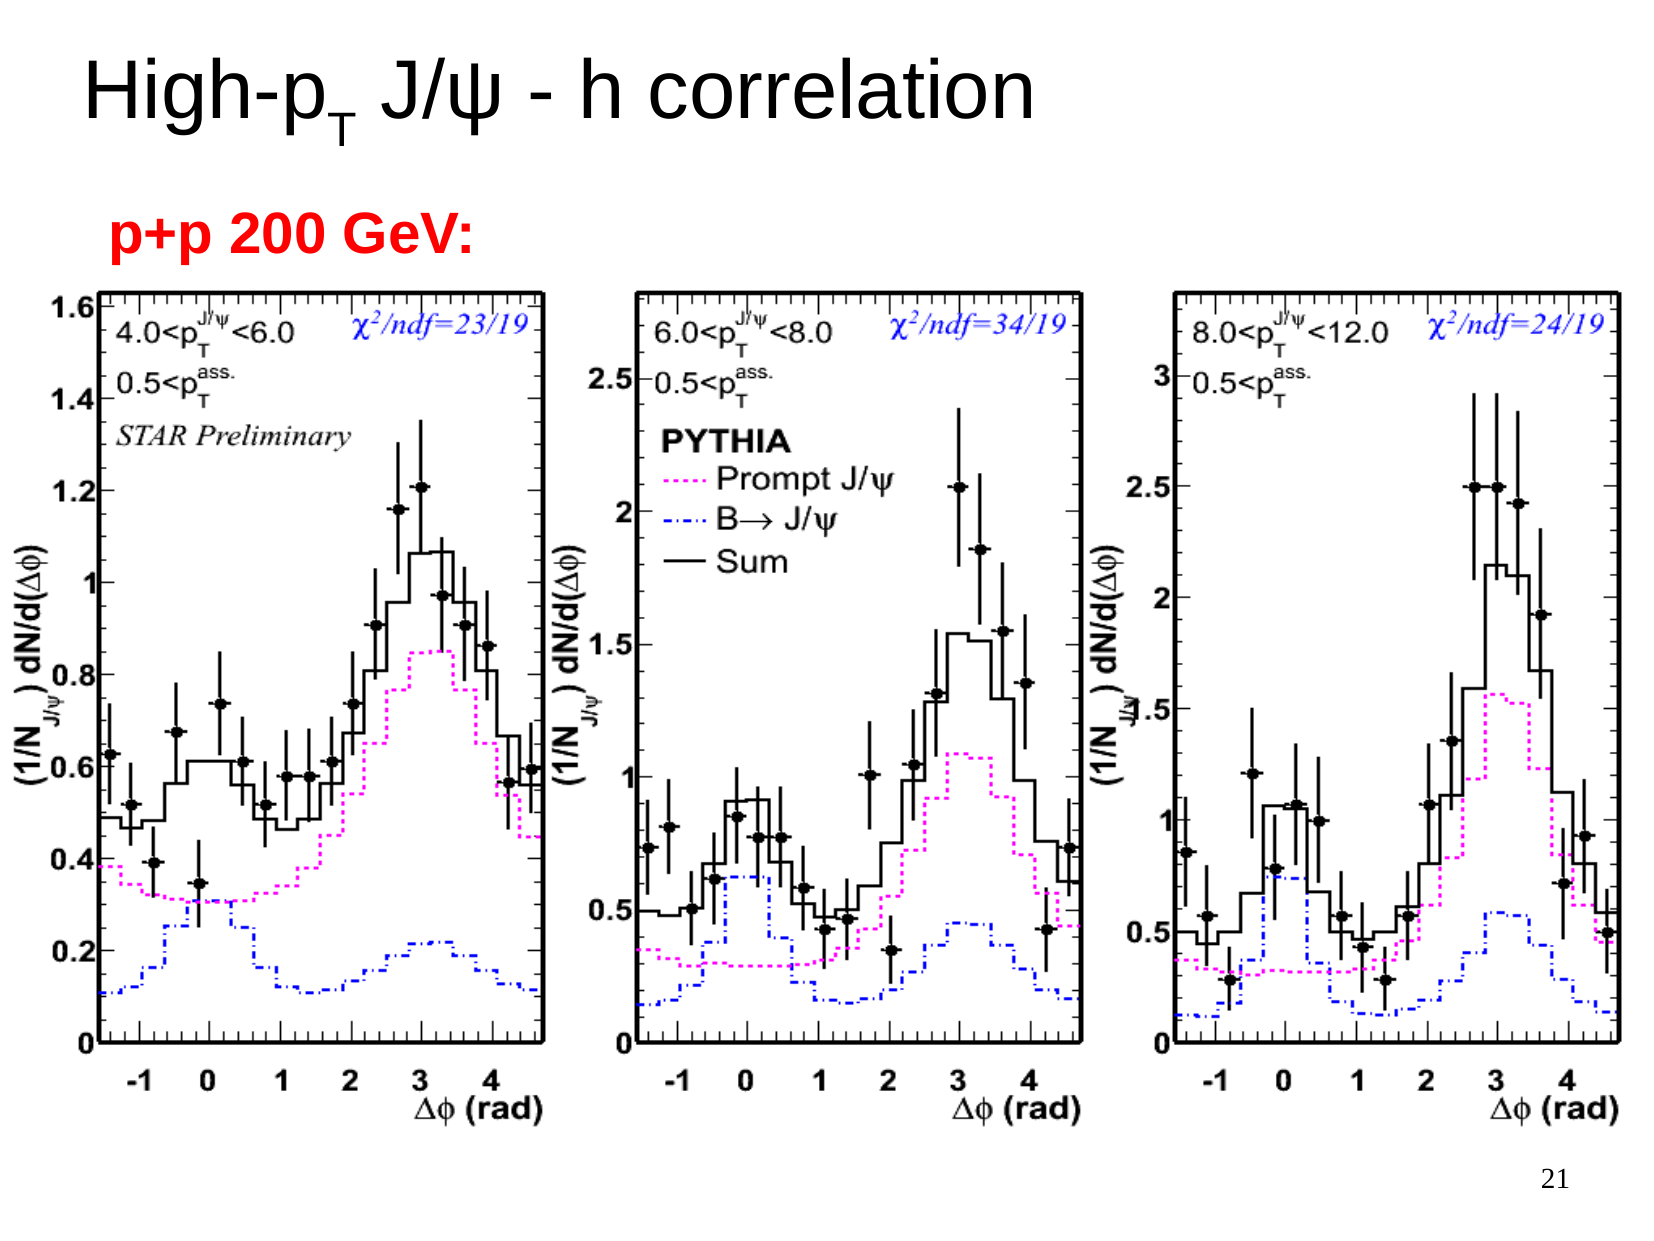

# High-pT J/ψ - h correlation
p+p 200 GeV:
21